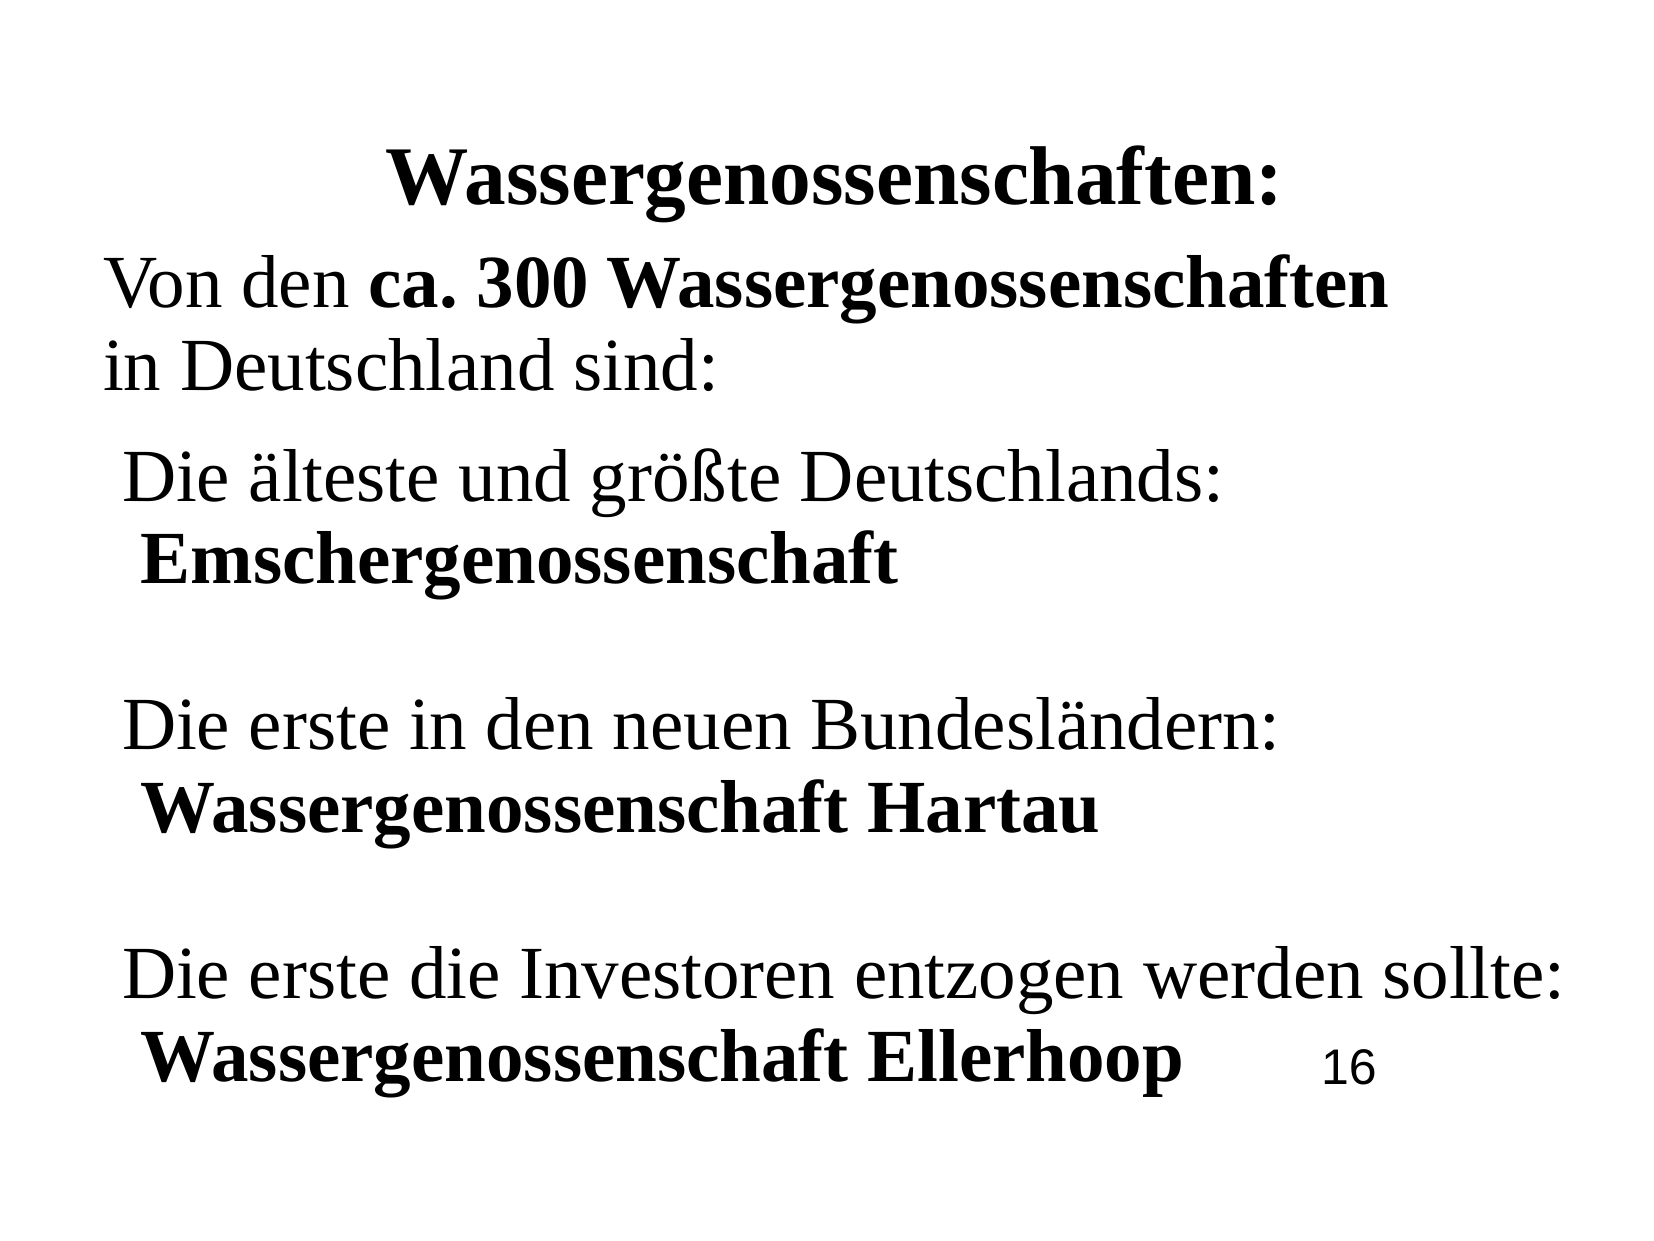

Wassergenossenschaften:
Von den ca. 300 Wassergenossenschaften
in Deutschland sind:
 Die älteste und größte Deutschlands:
 Emschergenossenschaft
 Die erste in den neuen Bundesländern:
 Wassergenossenschaft Hartau
 Die erste die Investoren entzogen werden sollte:
 Wassergenossenschaft Ellerhoop